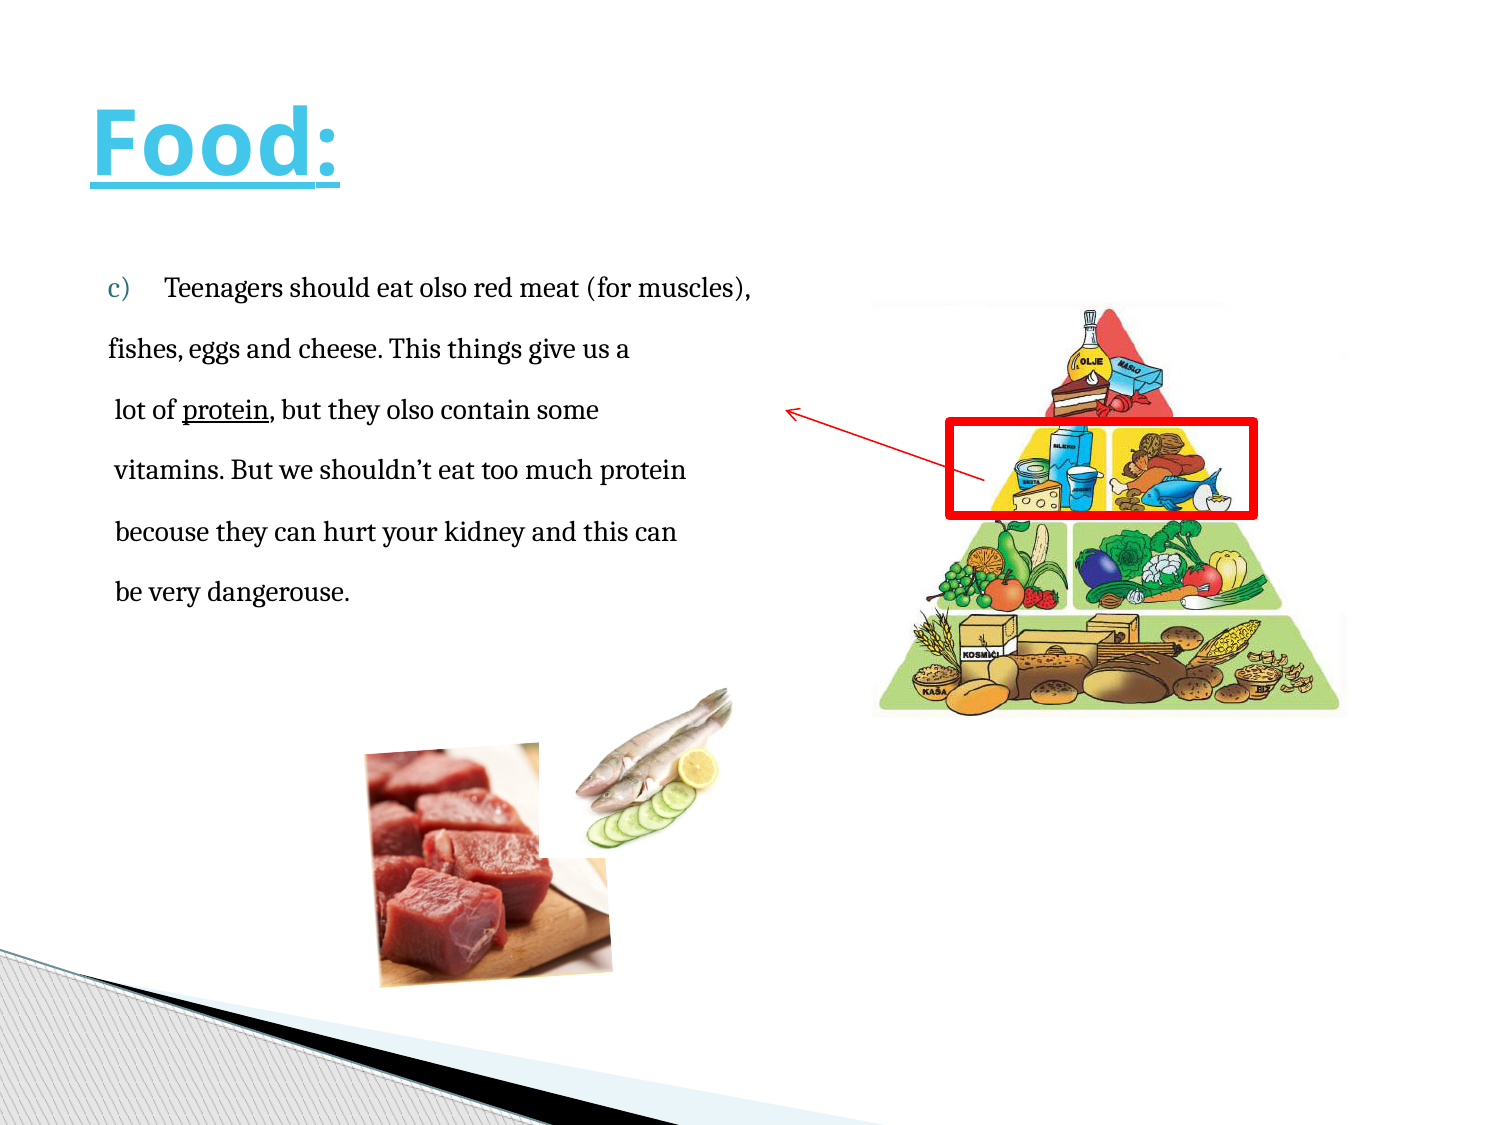

Food:
# Teenagers should eat olso red meat (for muscles),
fishes, eggs and cheese. This things give us a
 lot of protein, but they olso contain some
 vitamins. But we shouldn’t eat too much protein
 becouse they can hurt your kidney and this can
 be very dangerouse.